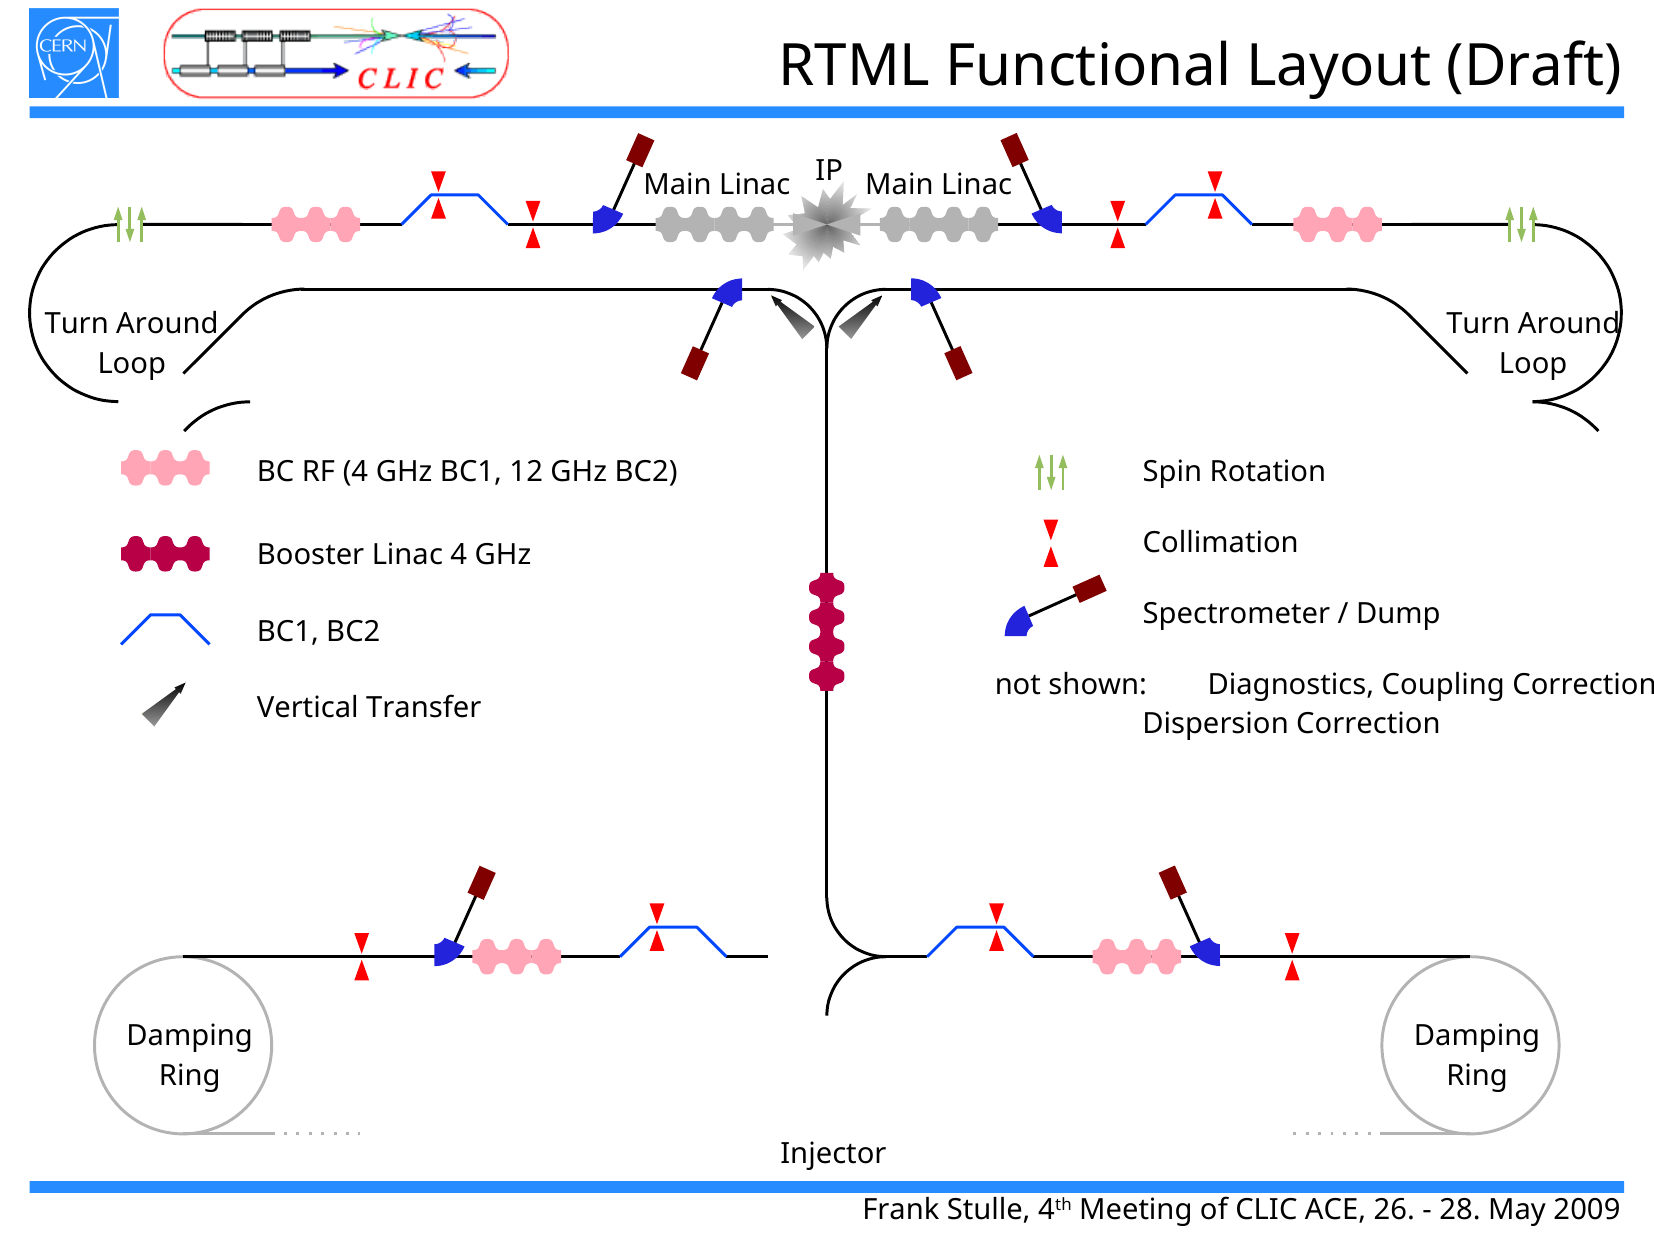

# RTML Functional Layout (Draft)
IP
Main Linac
Main Linac
Turn Around
Loop
Turn Around
Loop
BC RF (4 GHz BC1, 12 GHz BC2)
Spin Rotation
Collimation
Booster Linac 4 GHz
Spectrometer / Dump
BC1, BC2
not shown:	Diagnostics, Coupling Correction,
	Dispersion Correction
Vertical Transfer
Damping
Ring
Damping
Ring
Injector